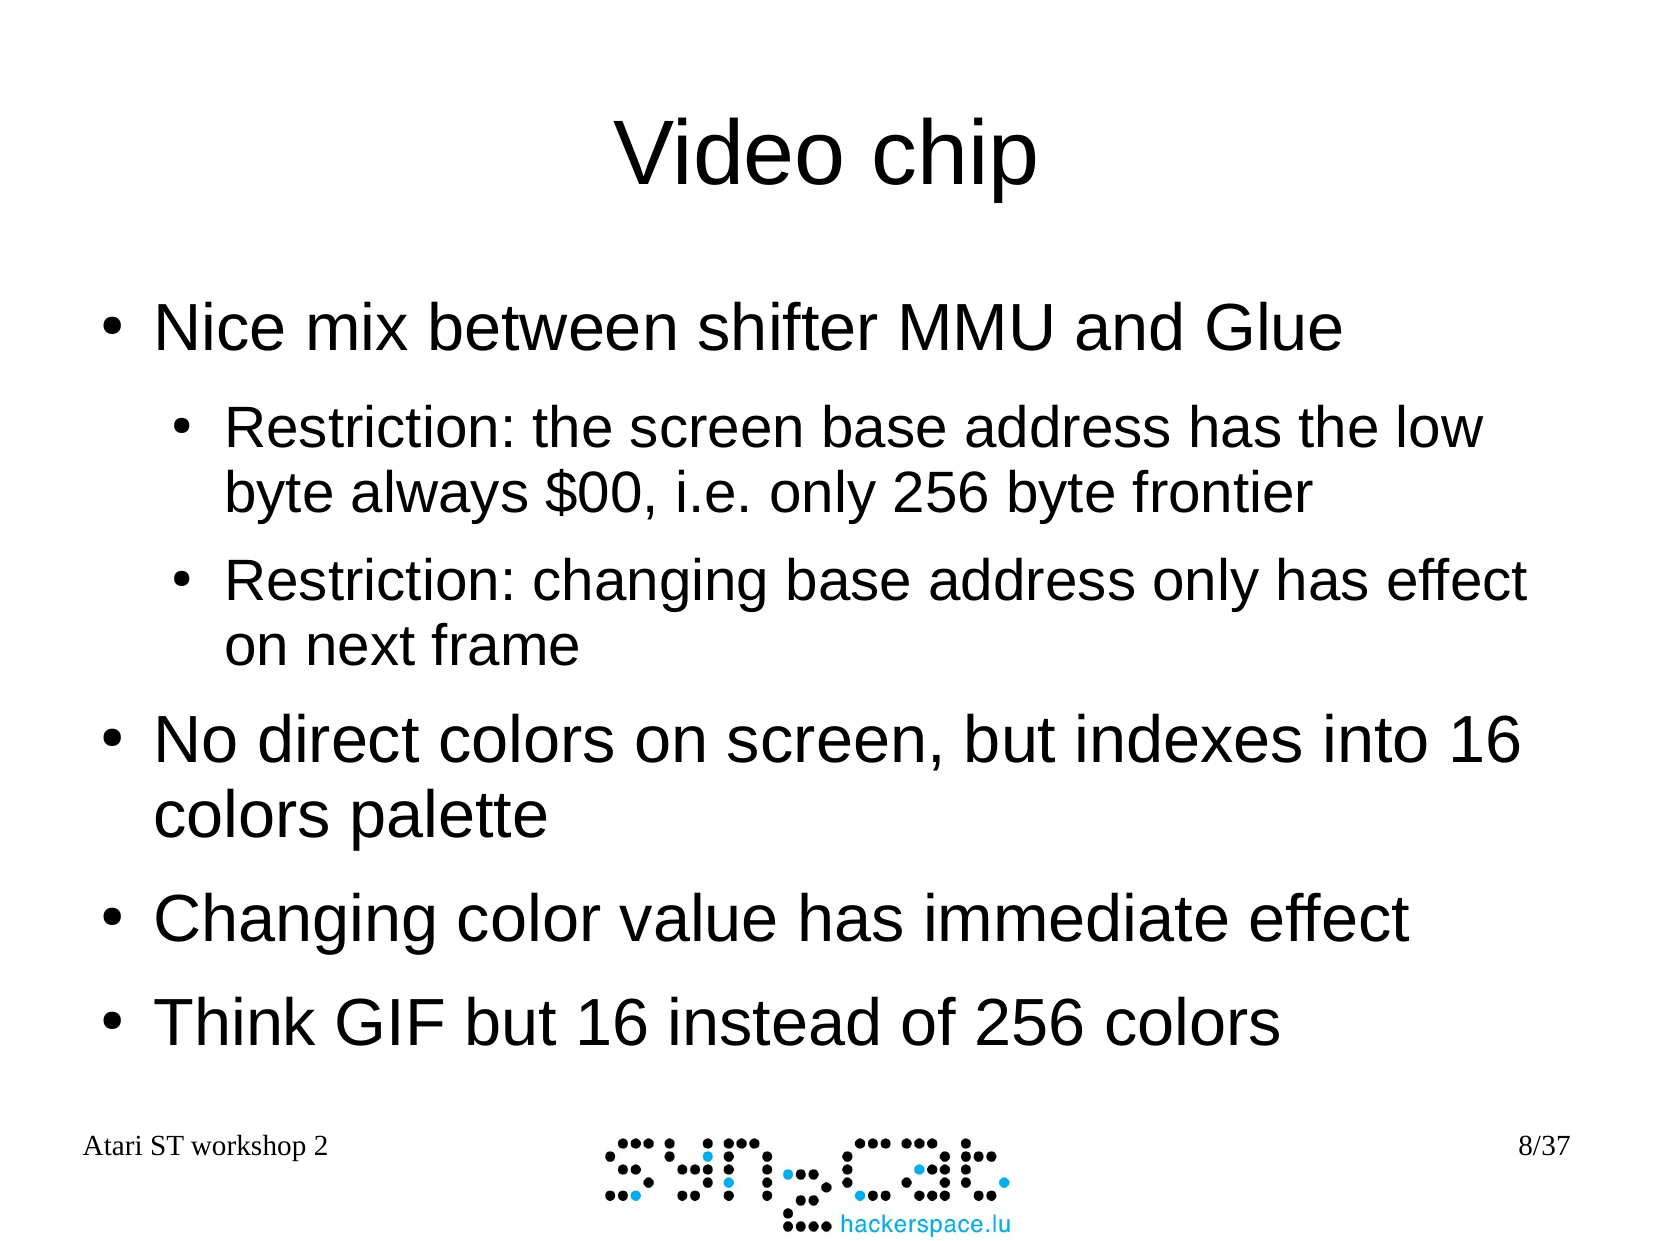

# Video chip
Nice mix between shifter MMU and Glue
Restriction: the screen base address has the low byte always $00, i.e. only 256 byte frontier
Restriction: changing base address only has effect on next frame
No direct colors on screen, but indexes into 16 colors palette
Changing color value has immediate effect
Think GIF but 16 instead of 256 colors
8